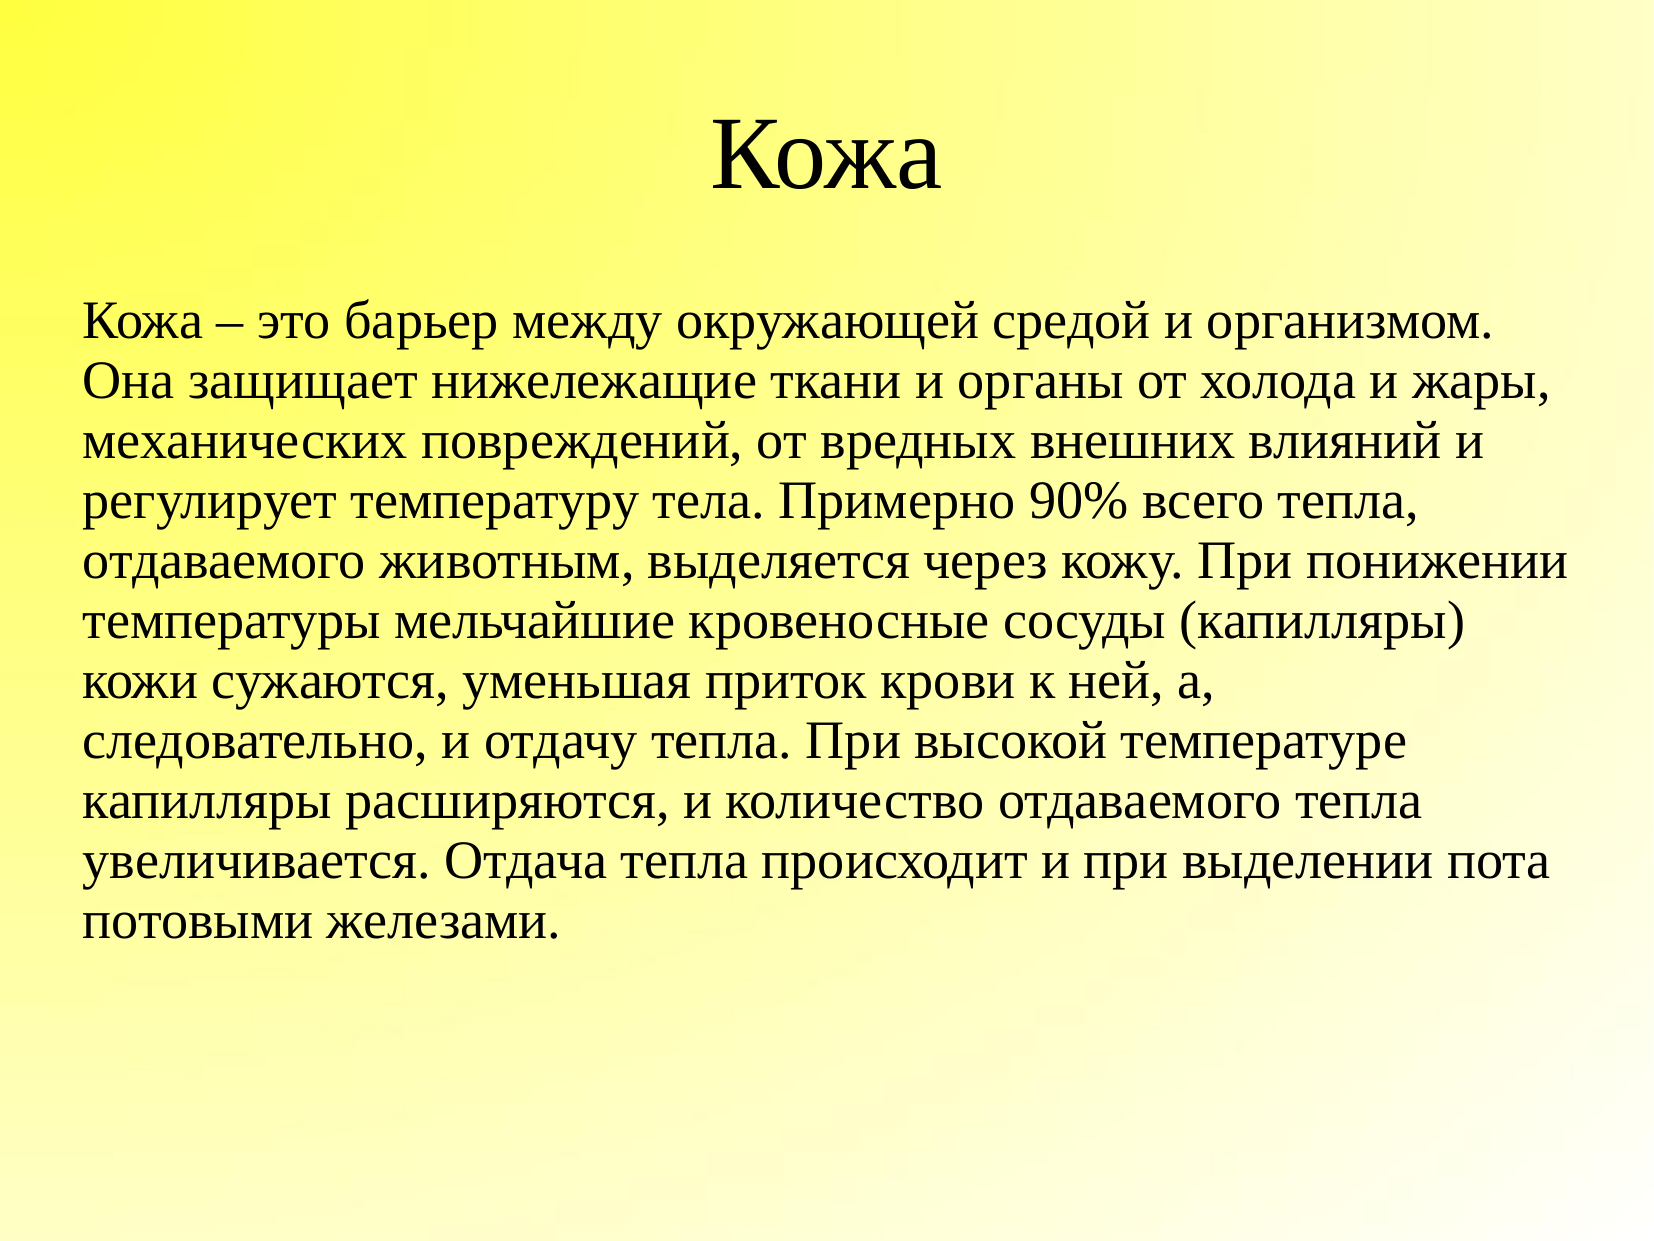

# Кожа
Кожа – это барьер между окружающей средой и организмом. Она защищает нижележащие ткани и органы от холода и жары, механических повреждений, от вредных внешних влияний и регулирует температуру тела. Примерно 90% всего тепла, отдаваемого животным, выделяется через кожу. При понижении температуры мельчайшие кровеносные сосуды (капилляры) кожи сужаются, уменьшая приток крови к ней, а, следовательно, и отдачу тепла. При высокой температуре капилляры расширяются, и количество отдаваемого тепла увеличивается. Отдача тепла происходит и при выделении пота потовыми железами.